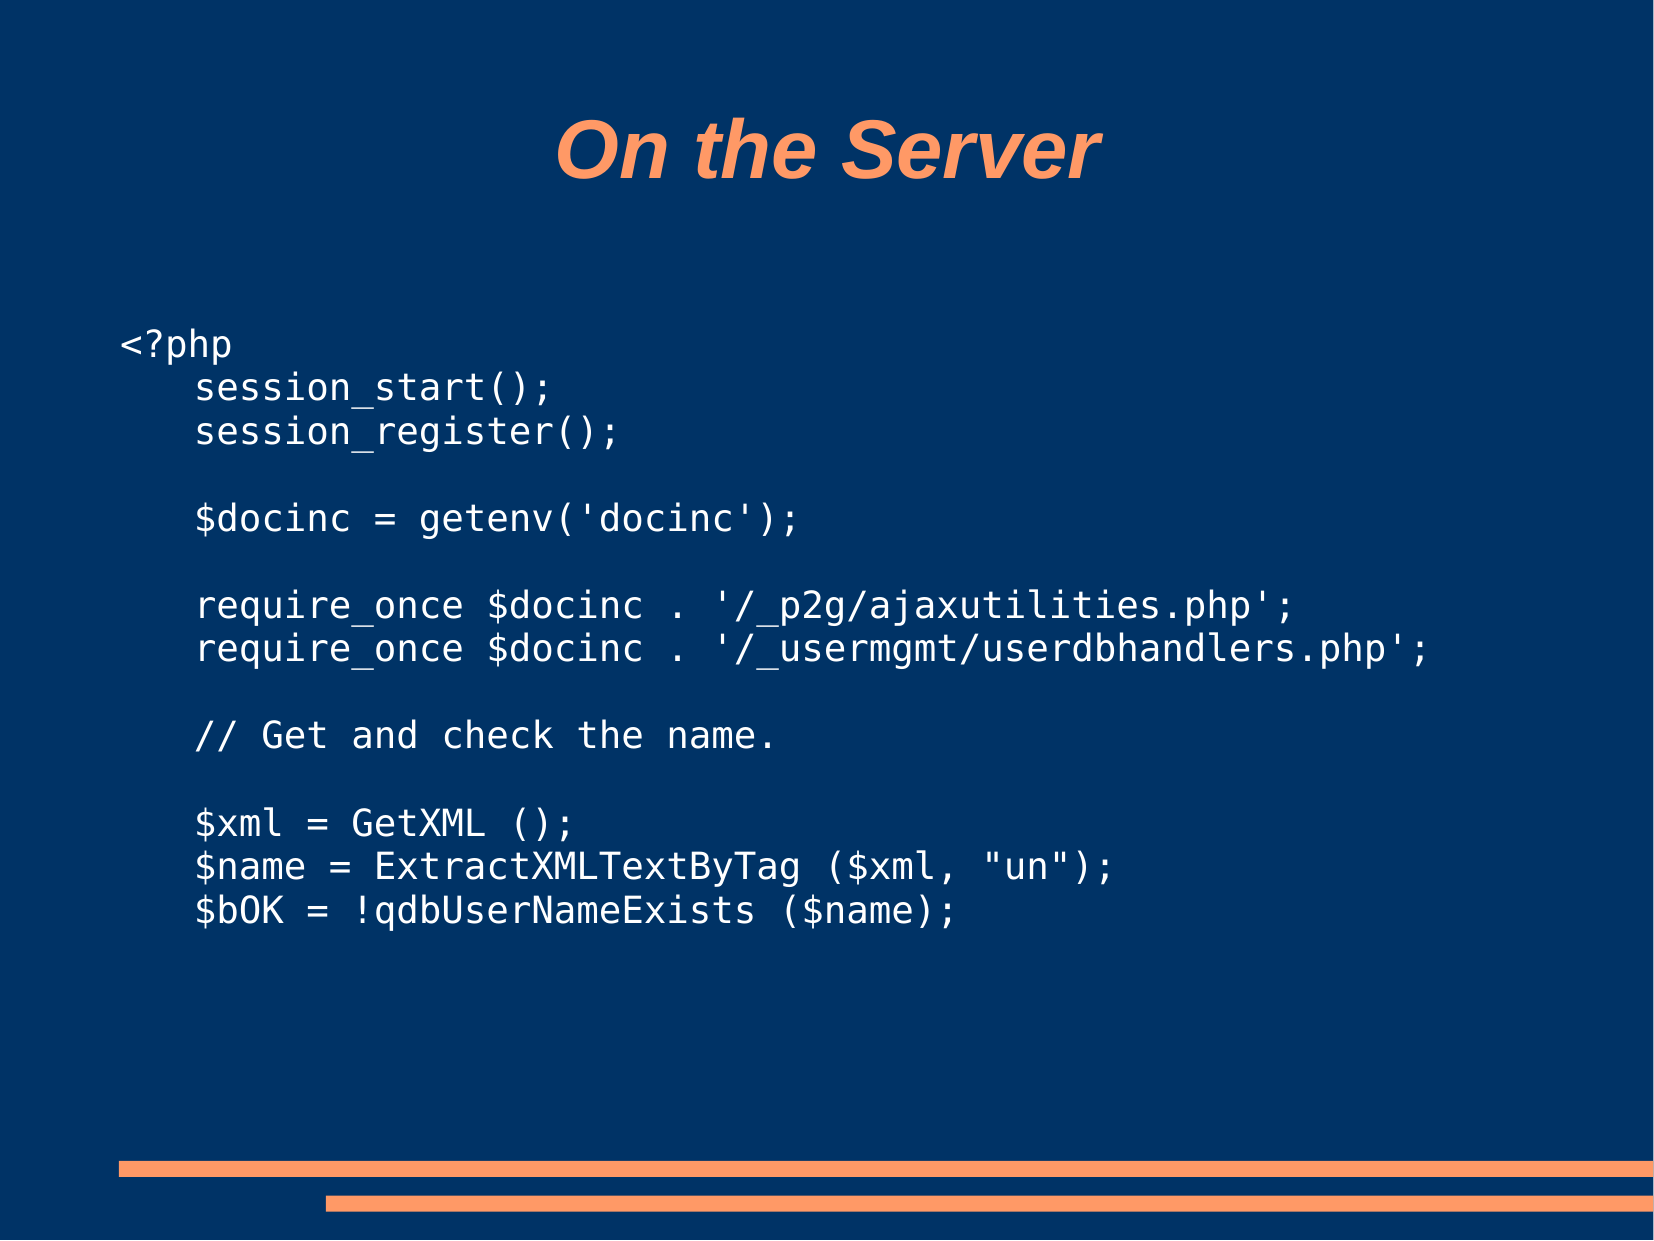

# On the Server
<?php
	session_start();
	session_register();
	$docinc = getenv('docinc');
	require_once $docinc . '/_p2g/ajaxutilities.php';
	require_once $docinc . '/_usermgmt/userdbhandlers.php';
	// Get and check the name.
	$xml = GetXML ();
	$name = ExtractXMLTextByTag ($xml, "un");
	$bOK = !qdbUserNameExists ($name);